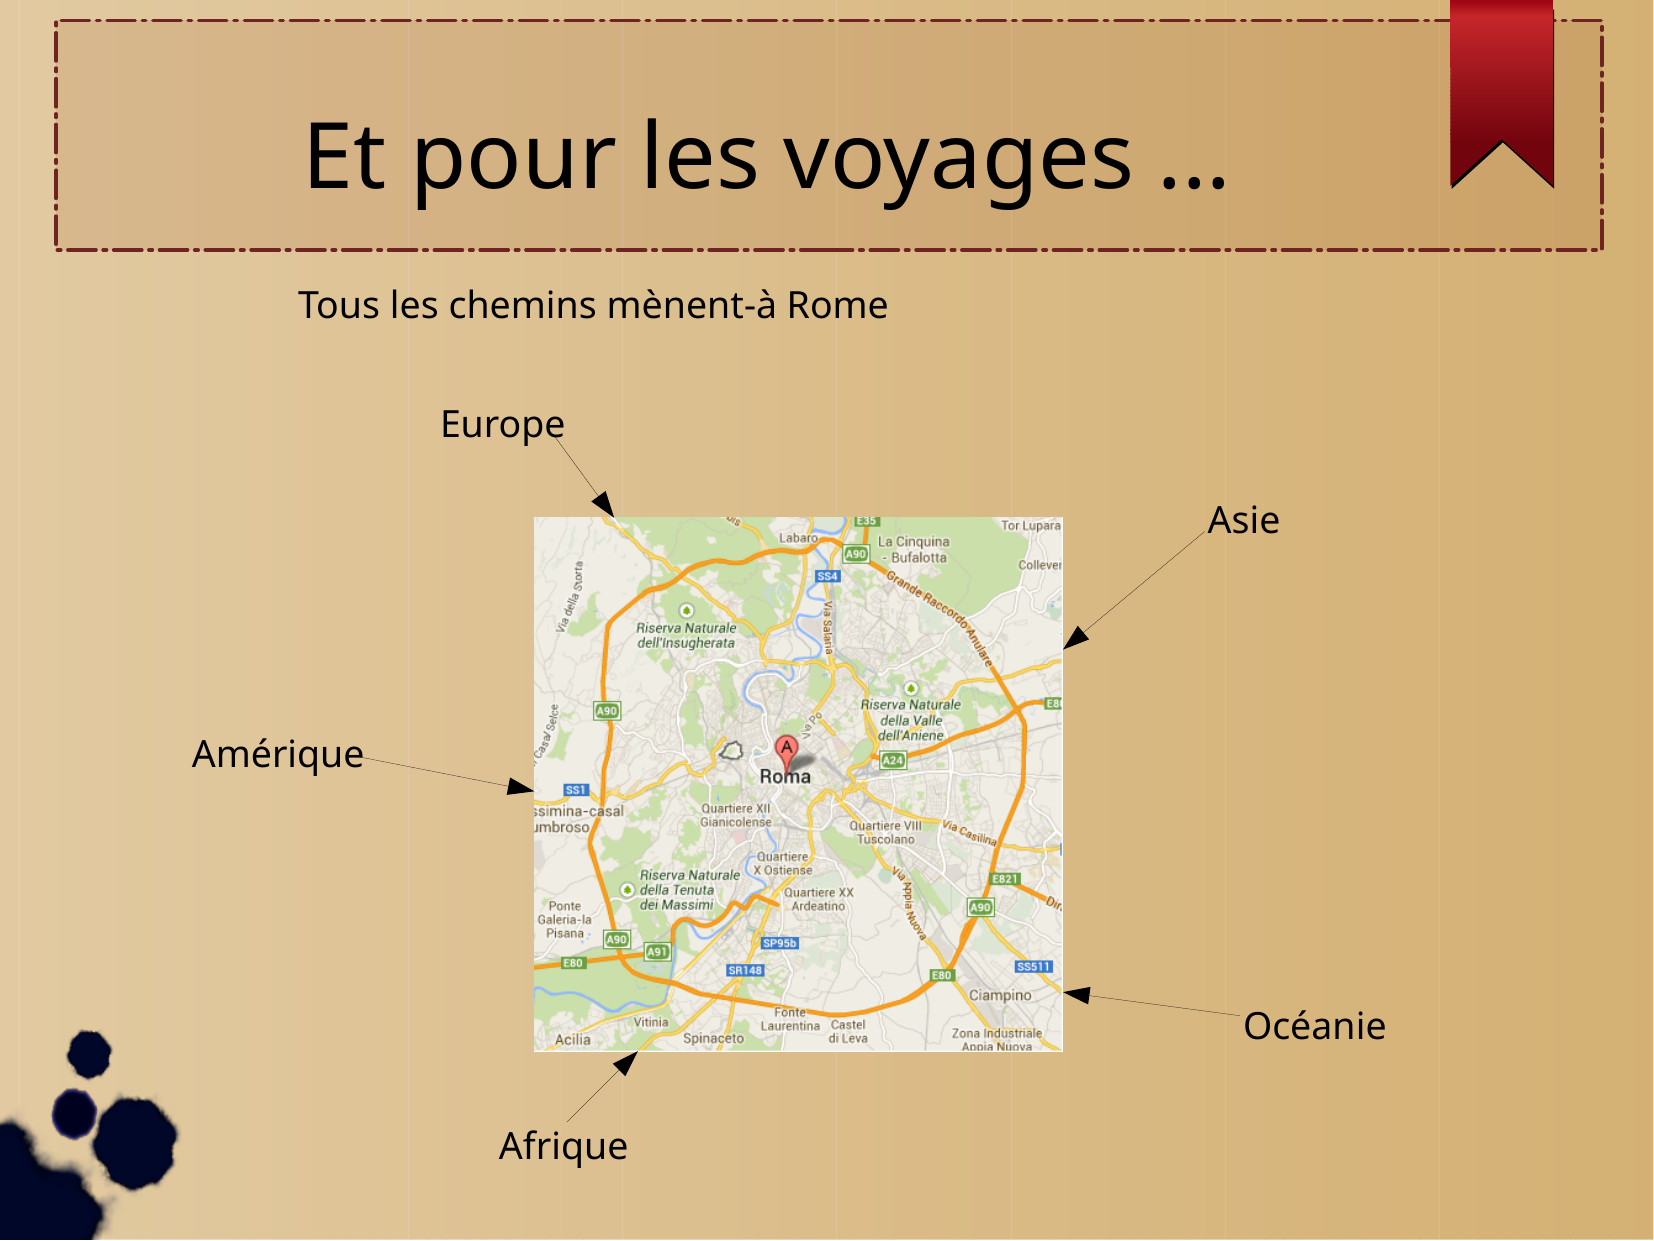

# Et pour les voyages ...
Tous les chemins mènent-à Rome
Europe
Asie
Amérique
Océanie
Afrique